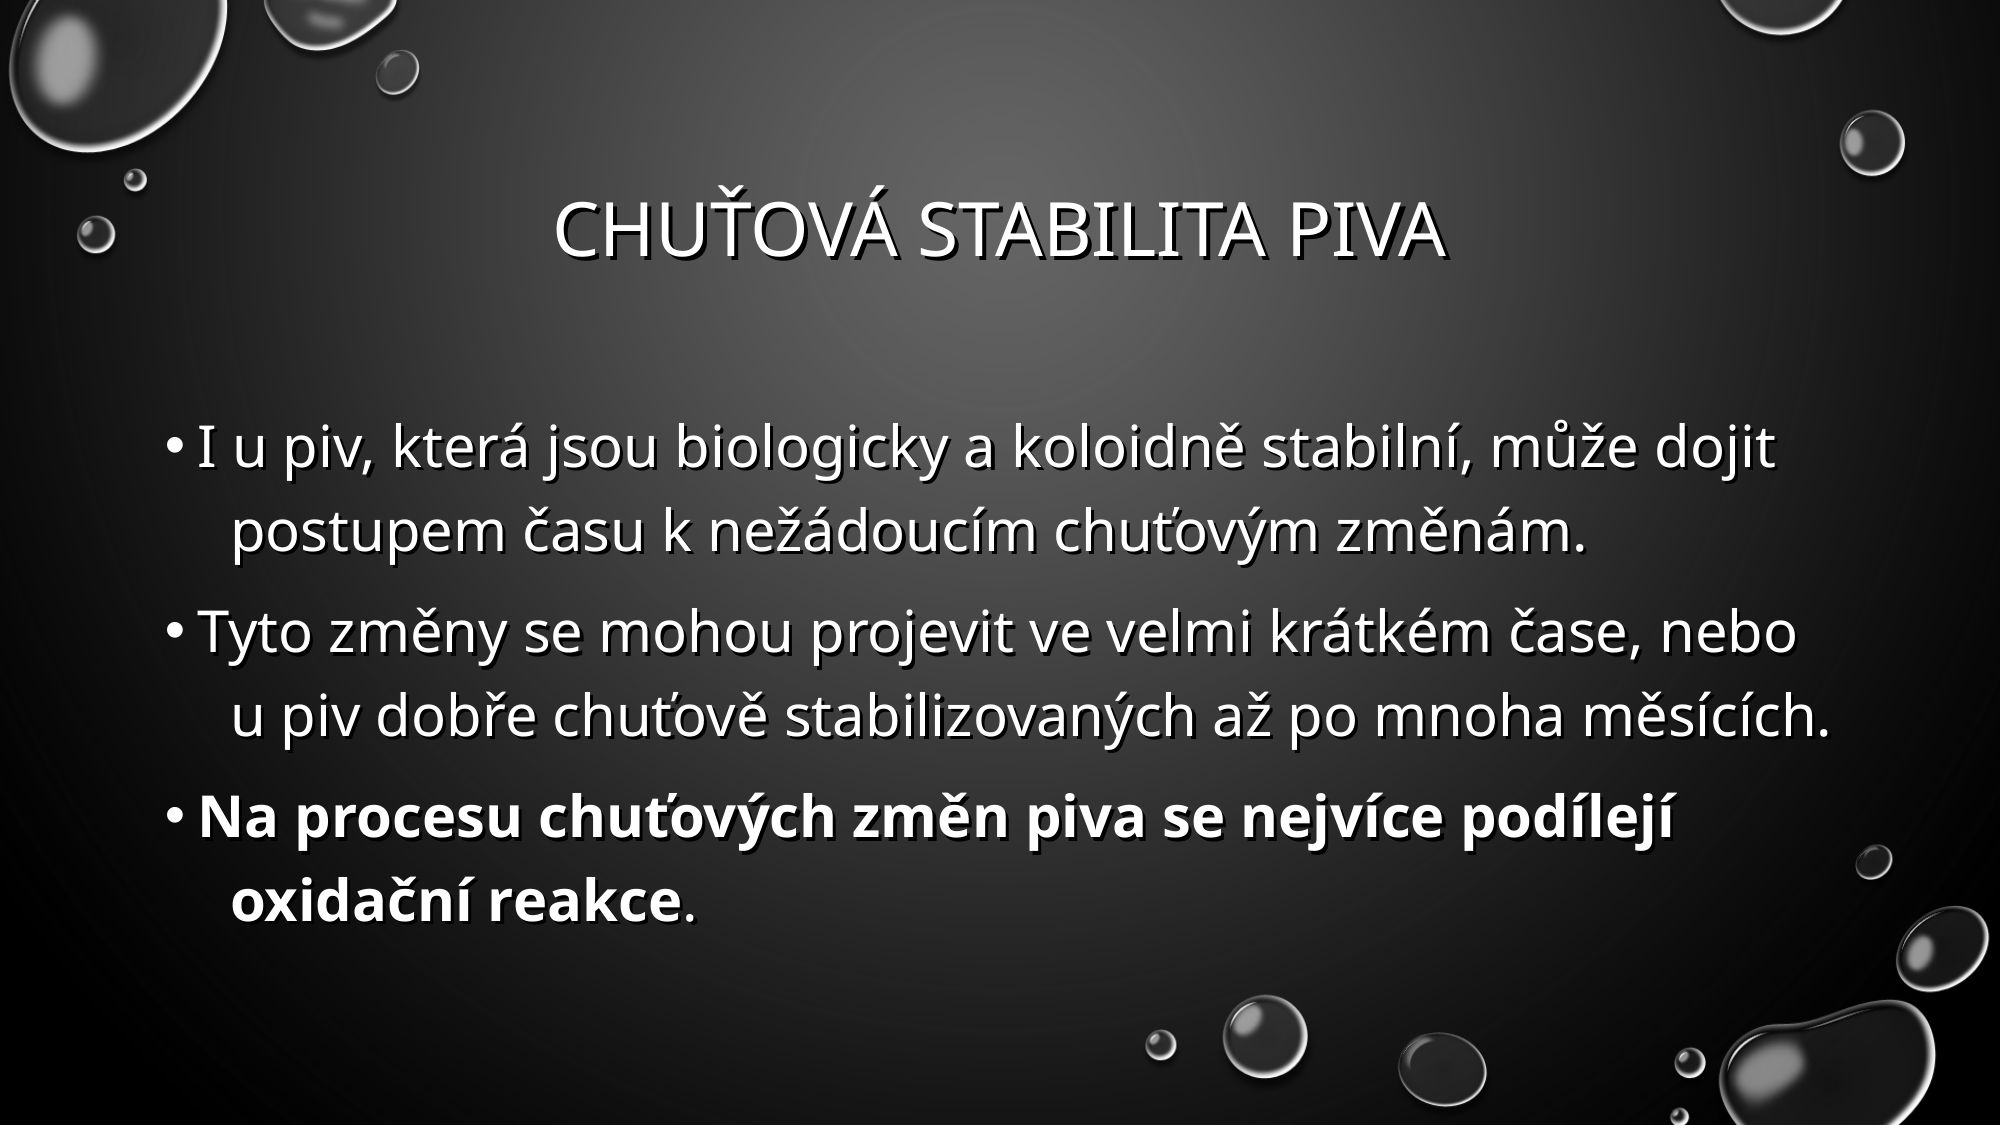

# Chuťová stabilita piva
I u piv, která jsou biologicky a koloidně stabilní, může dojit postupem času k nežádoucím chuťovým změnám.
Tyto změny se mohou projevit ve velmi krátkém čase, nebo u piv dobře chuťově stabilizovaných až po mnoha měsících.
Na procesu chuťových změn piva se nejvíce podílejí oxidační reakce.